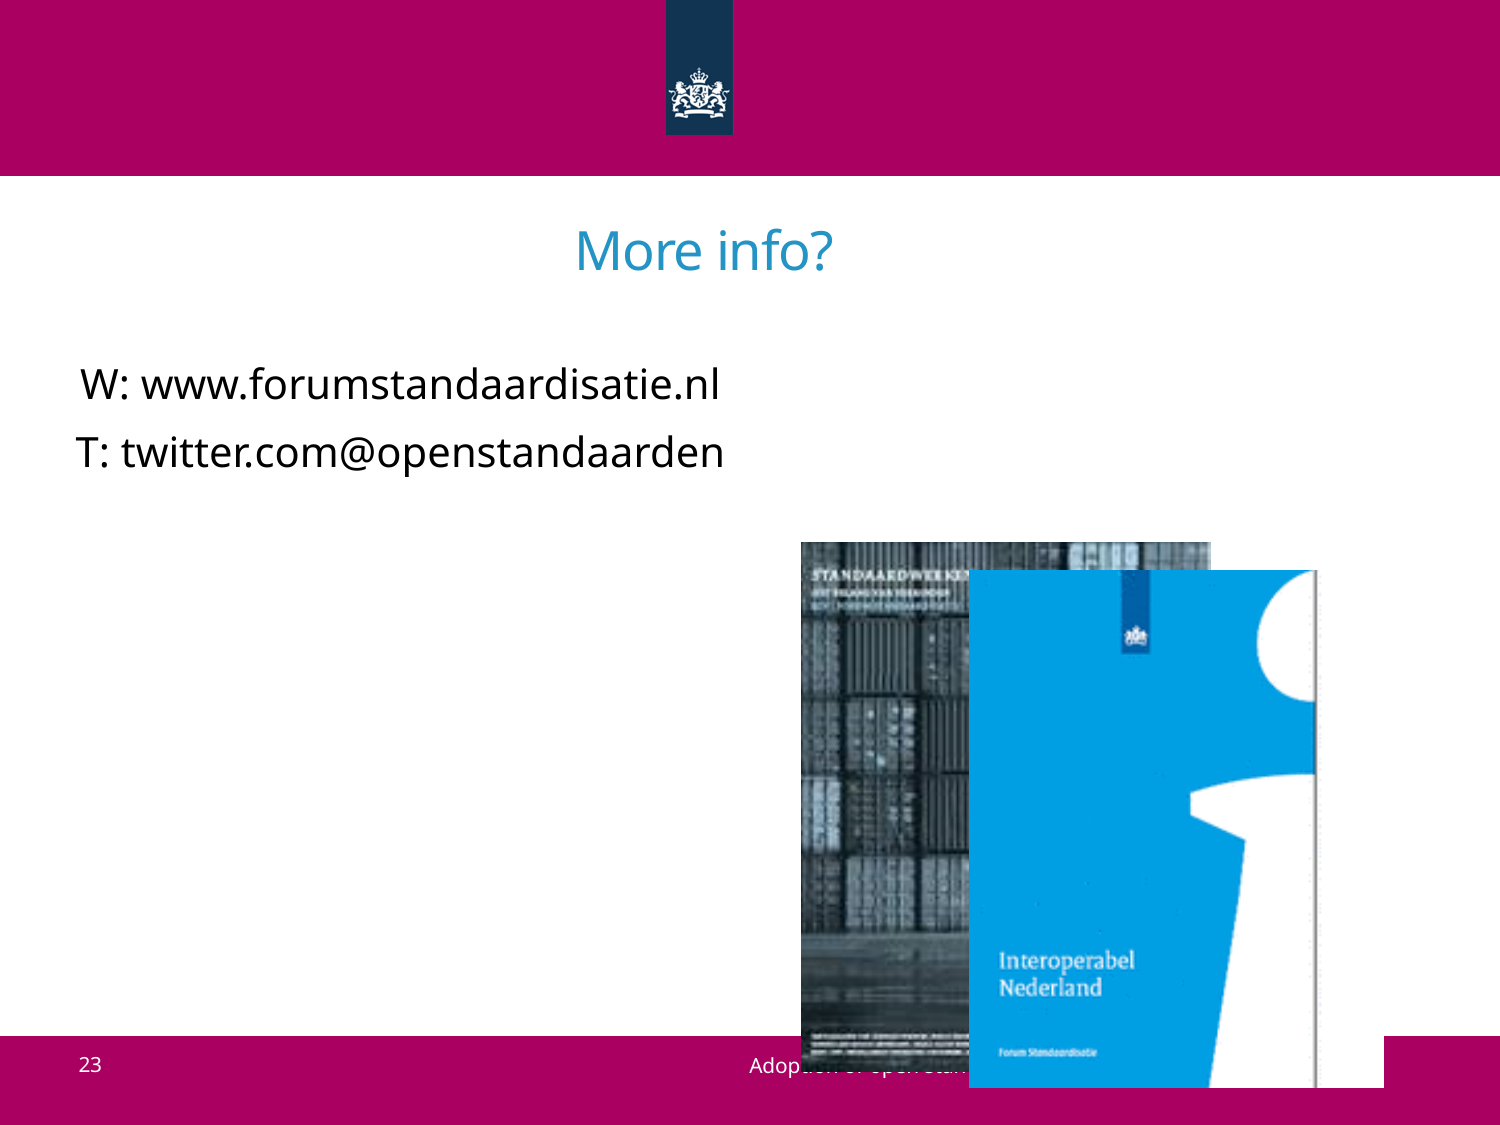

# More info?
W: www.forumstandaardisatie.nl
T: twitter.com@openstandaarden
Adoption of open standards in NL